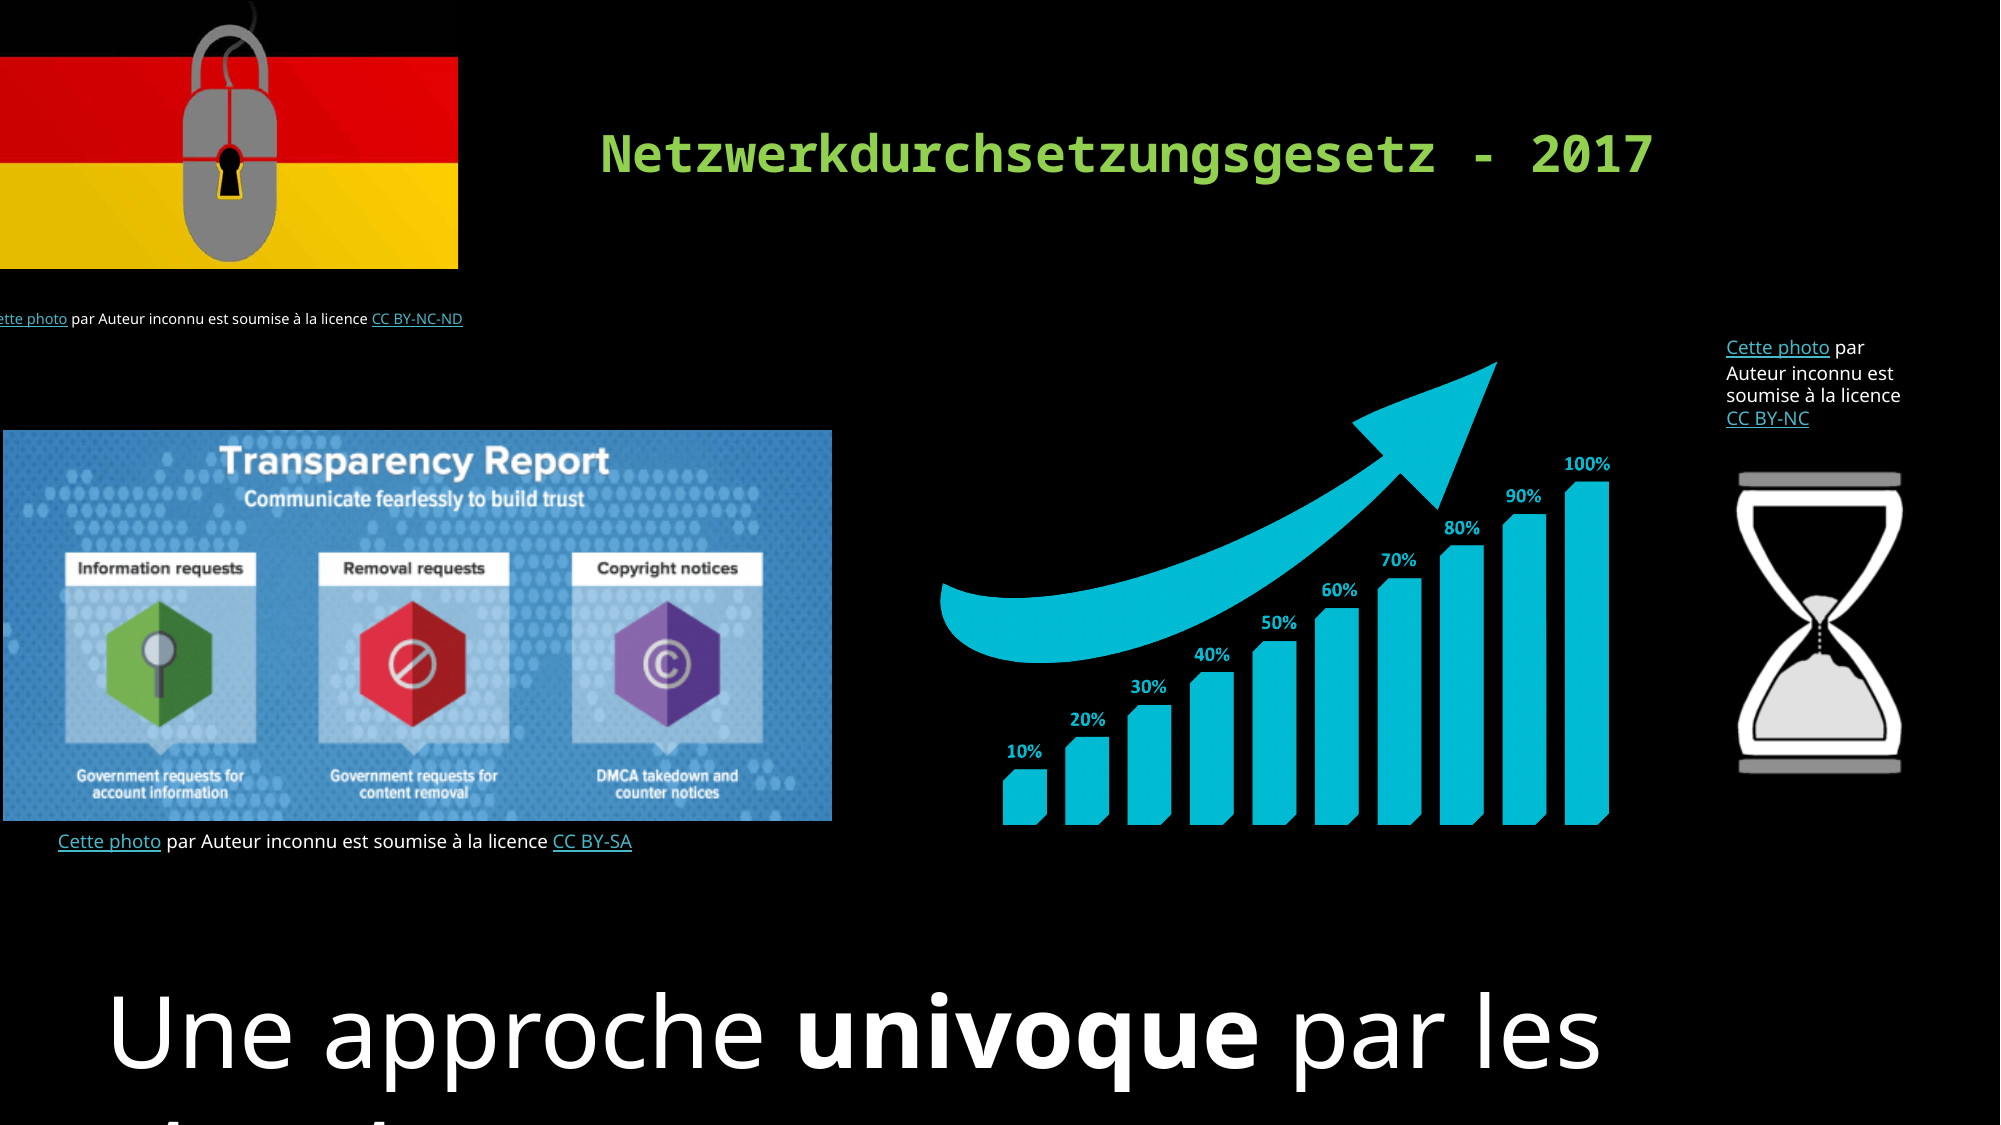

# Netzwerkdurchsetzungsgesetz - 2017
Cette photo par Auteur inconnu est soumise à la licence CC BY-NC-ND
Cette photo par Auteur inconnu est soumise à la licence CC BY-NC
Cette photo par Auteur inconnu est soumise à la licence CC BY-SA
Une approche univoque par les structures